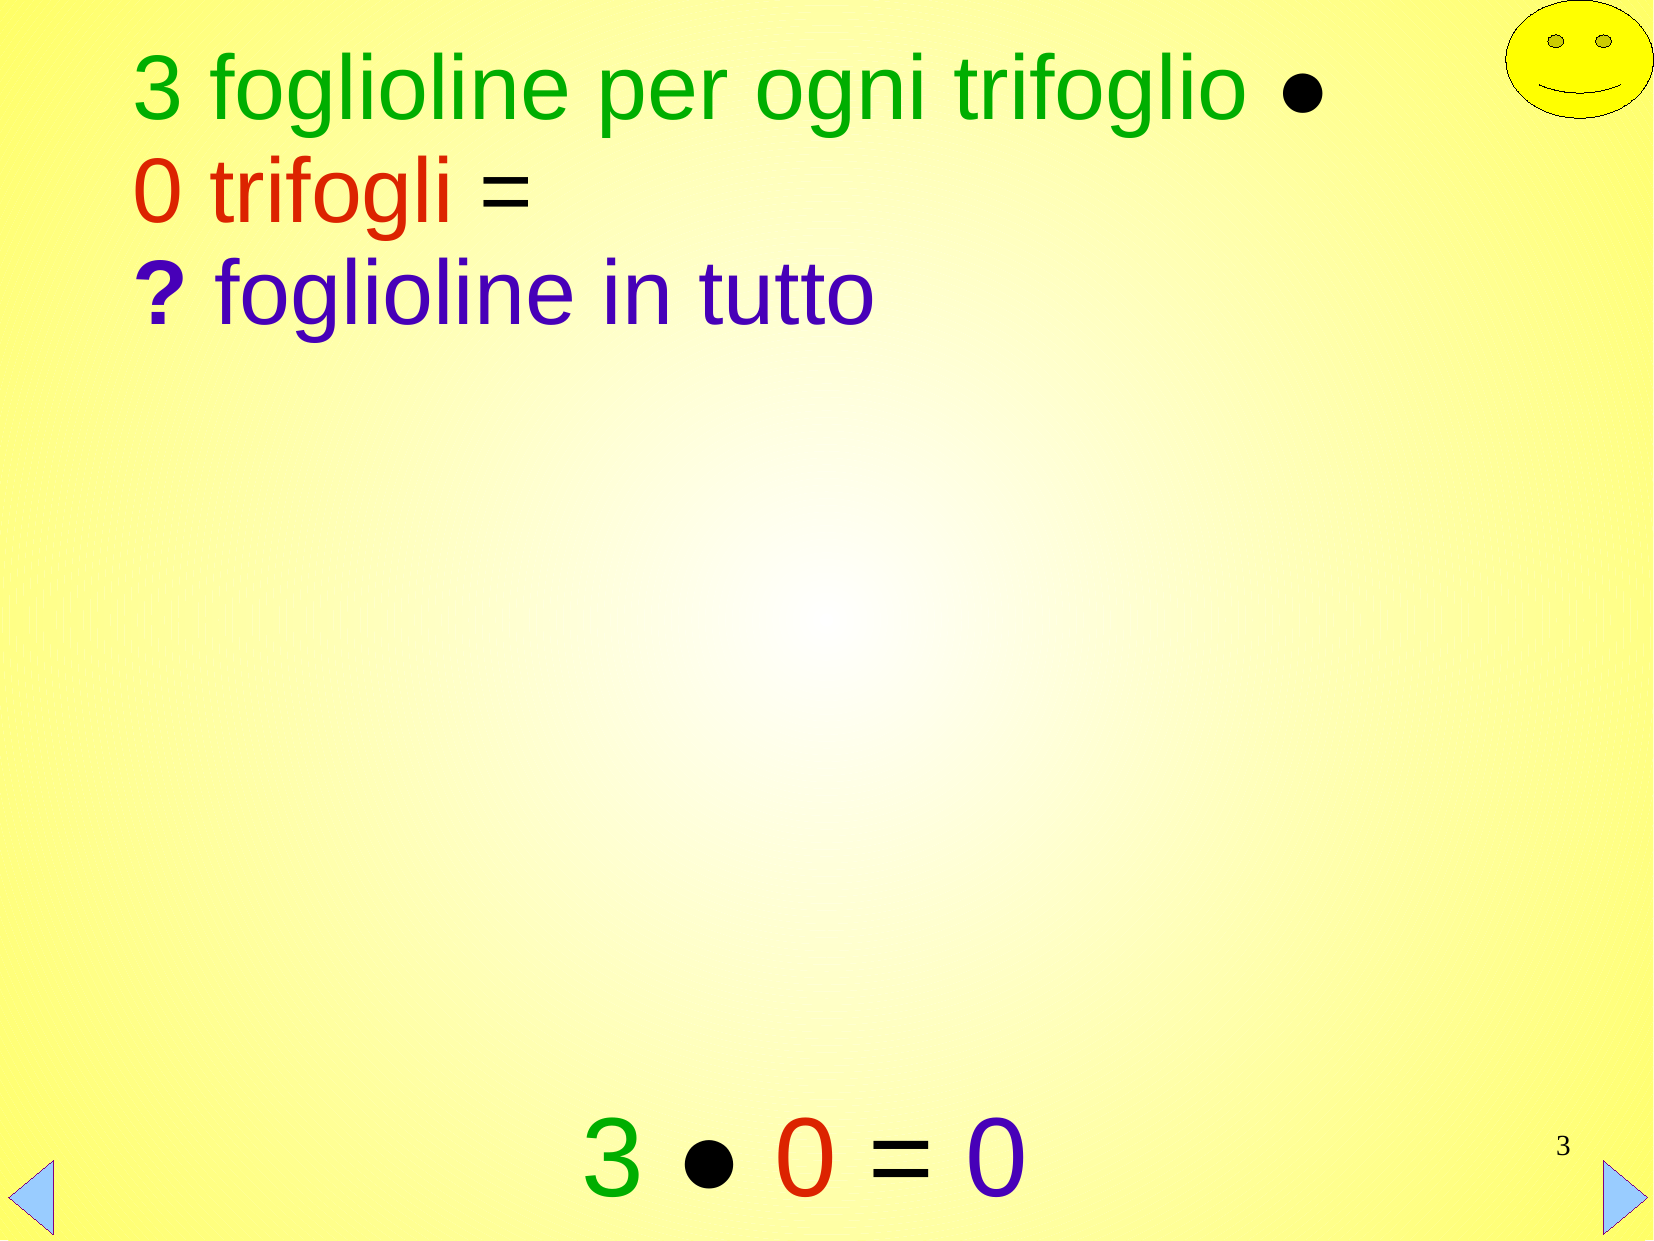

3 foglioline per ogni trifoglio ●
0 trifogli =
? foglioline in tutto
3 ● 0 = 0
3